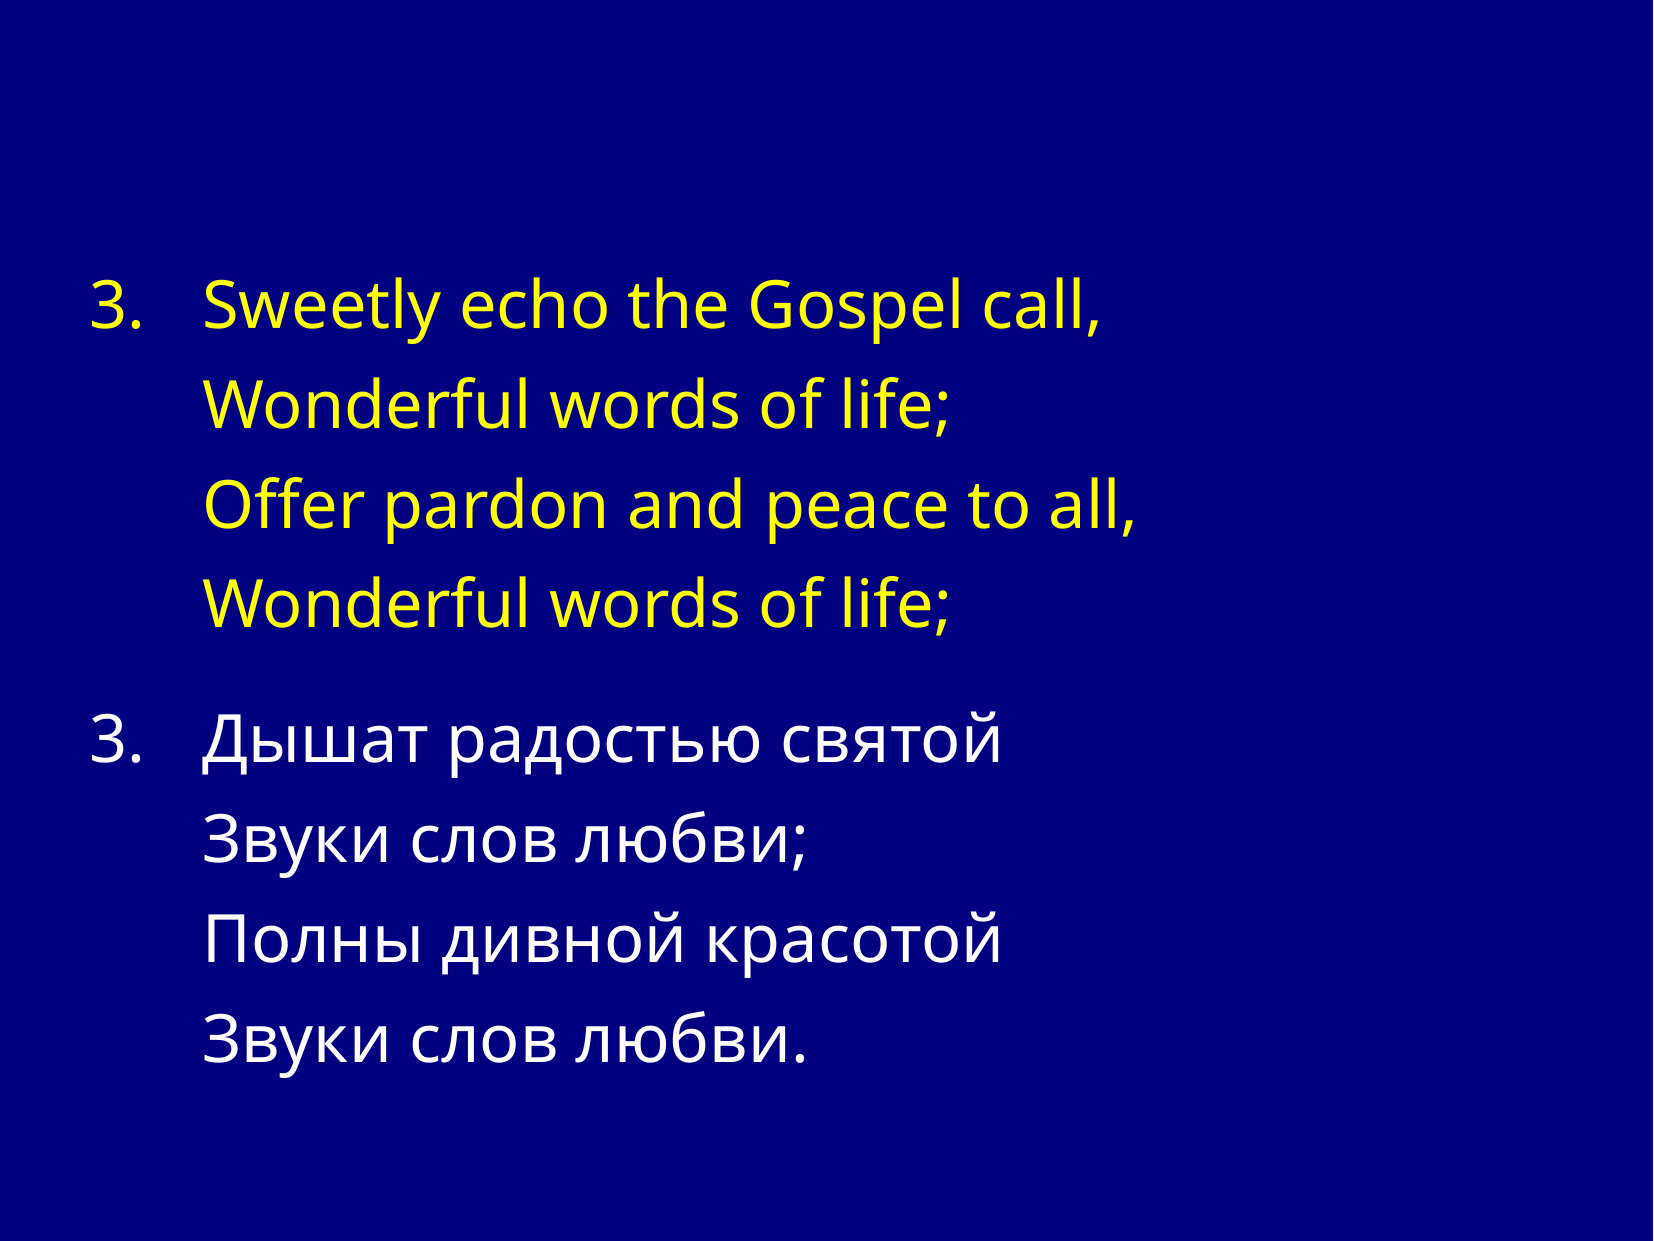

3.	Sweetly echo the Gospel call,
	Wonderful words of life;
	Offer pardon and peace to all,
	Wonderful words of life;
3.	Дышат радостью святой
	Звуки слов любви;
	Полны дивной красотой
	Звуки слов любви.